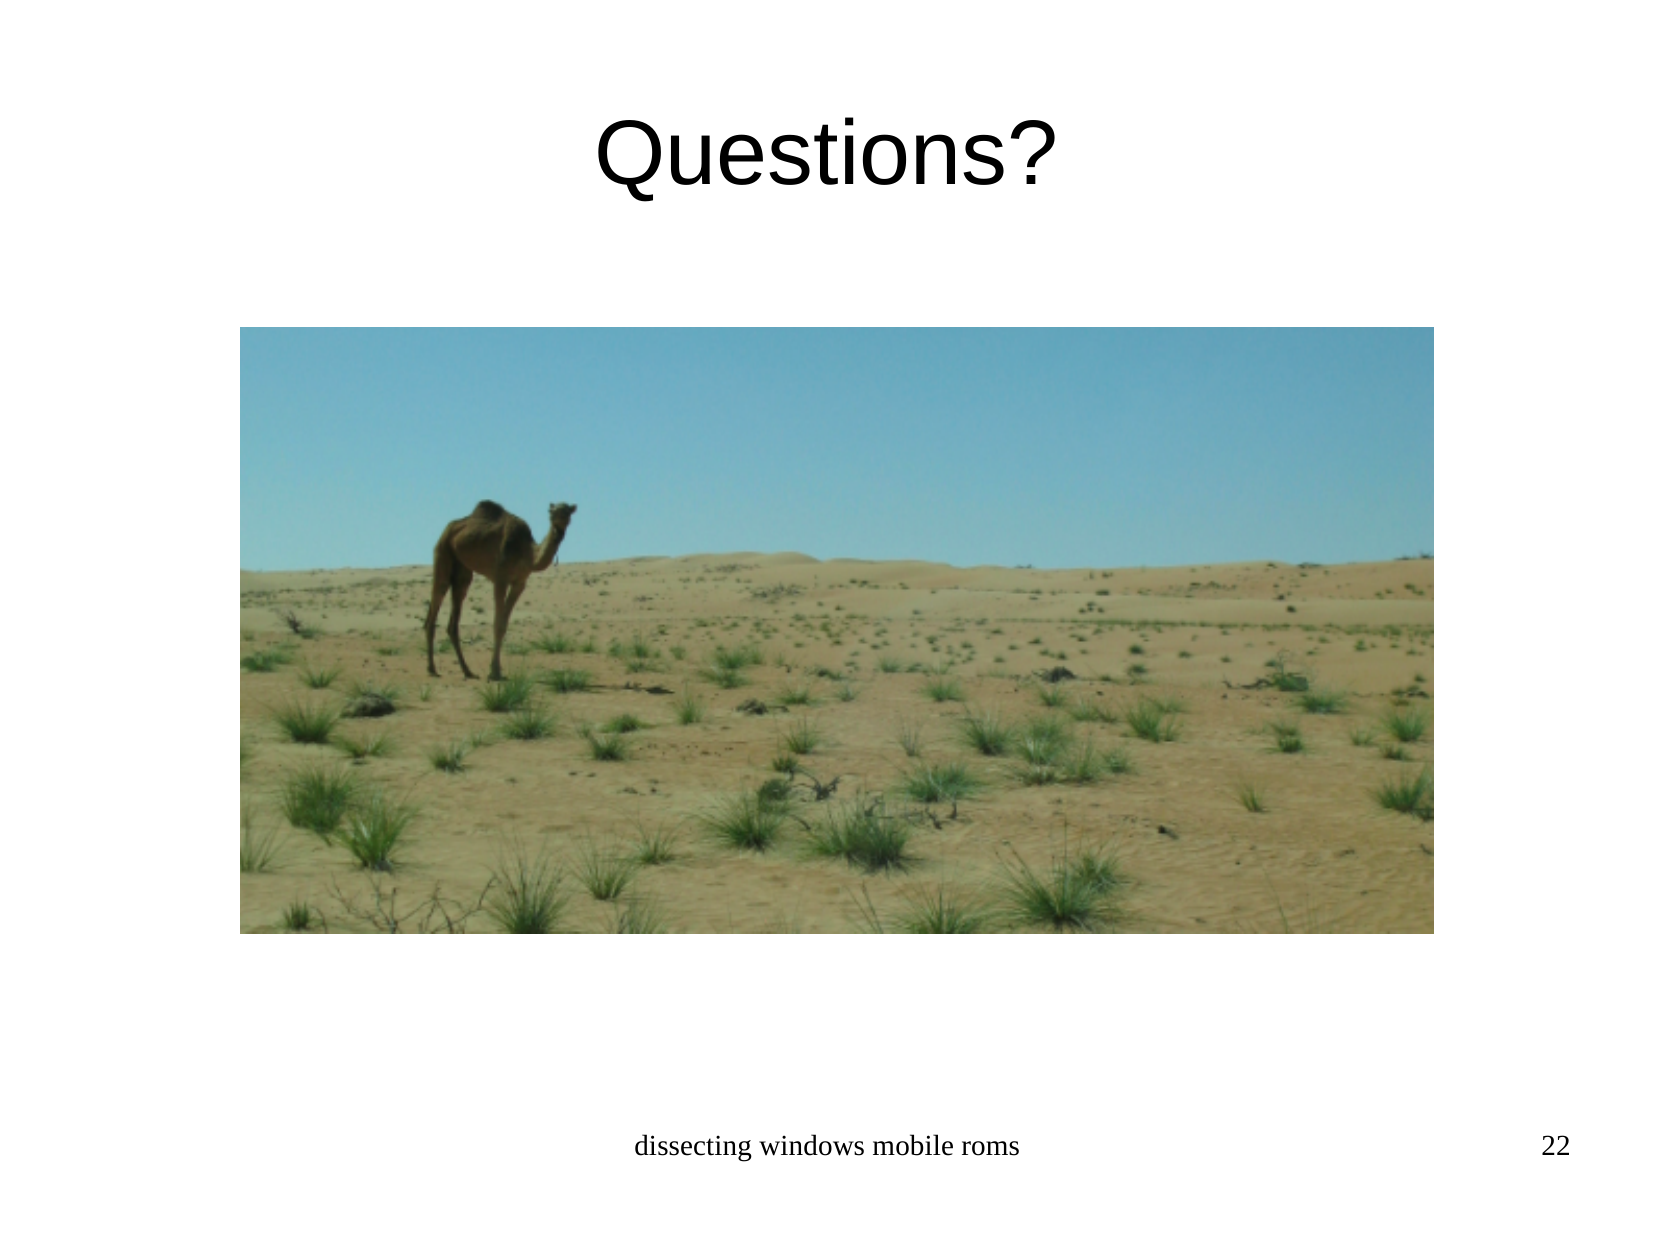

# Questions?
dissecting windows mobile roms
22